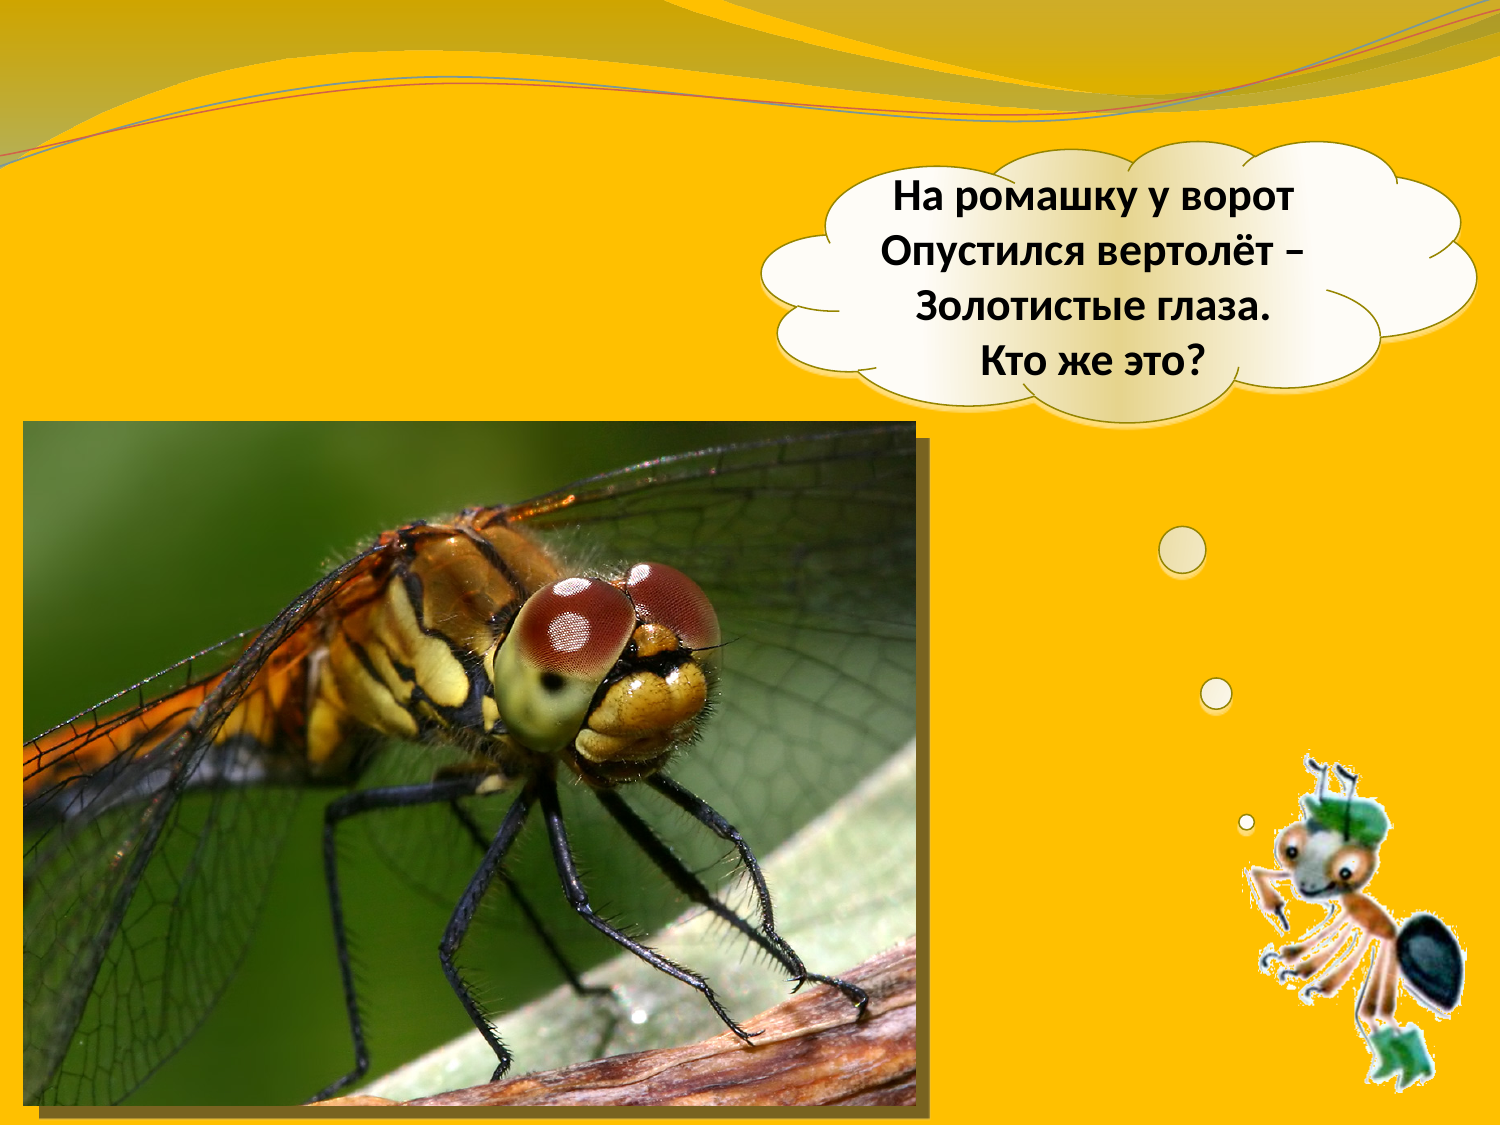

На ромашку у ворот
Опустился вертолёт –
Золотистые глаза.
Кто же это?